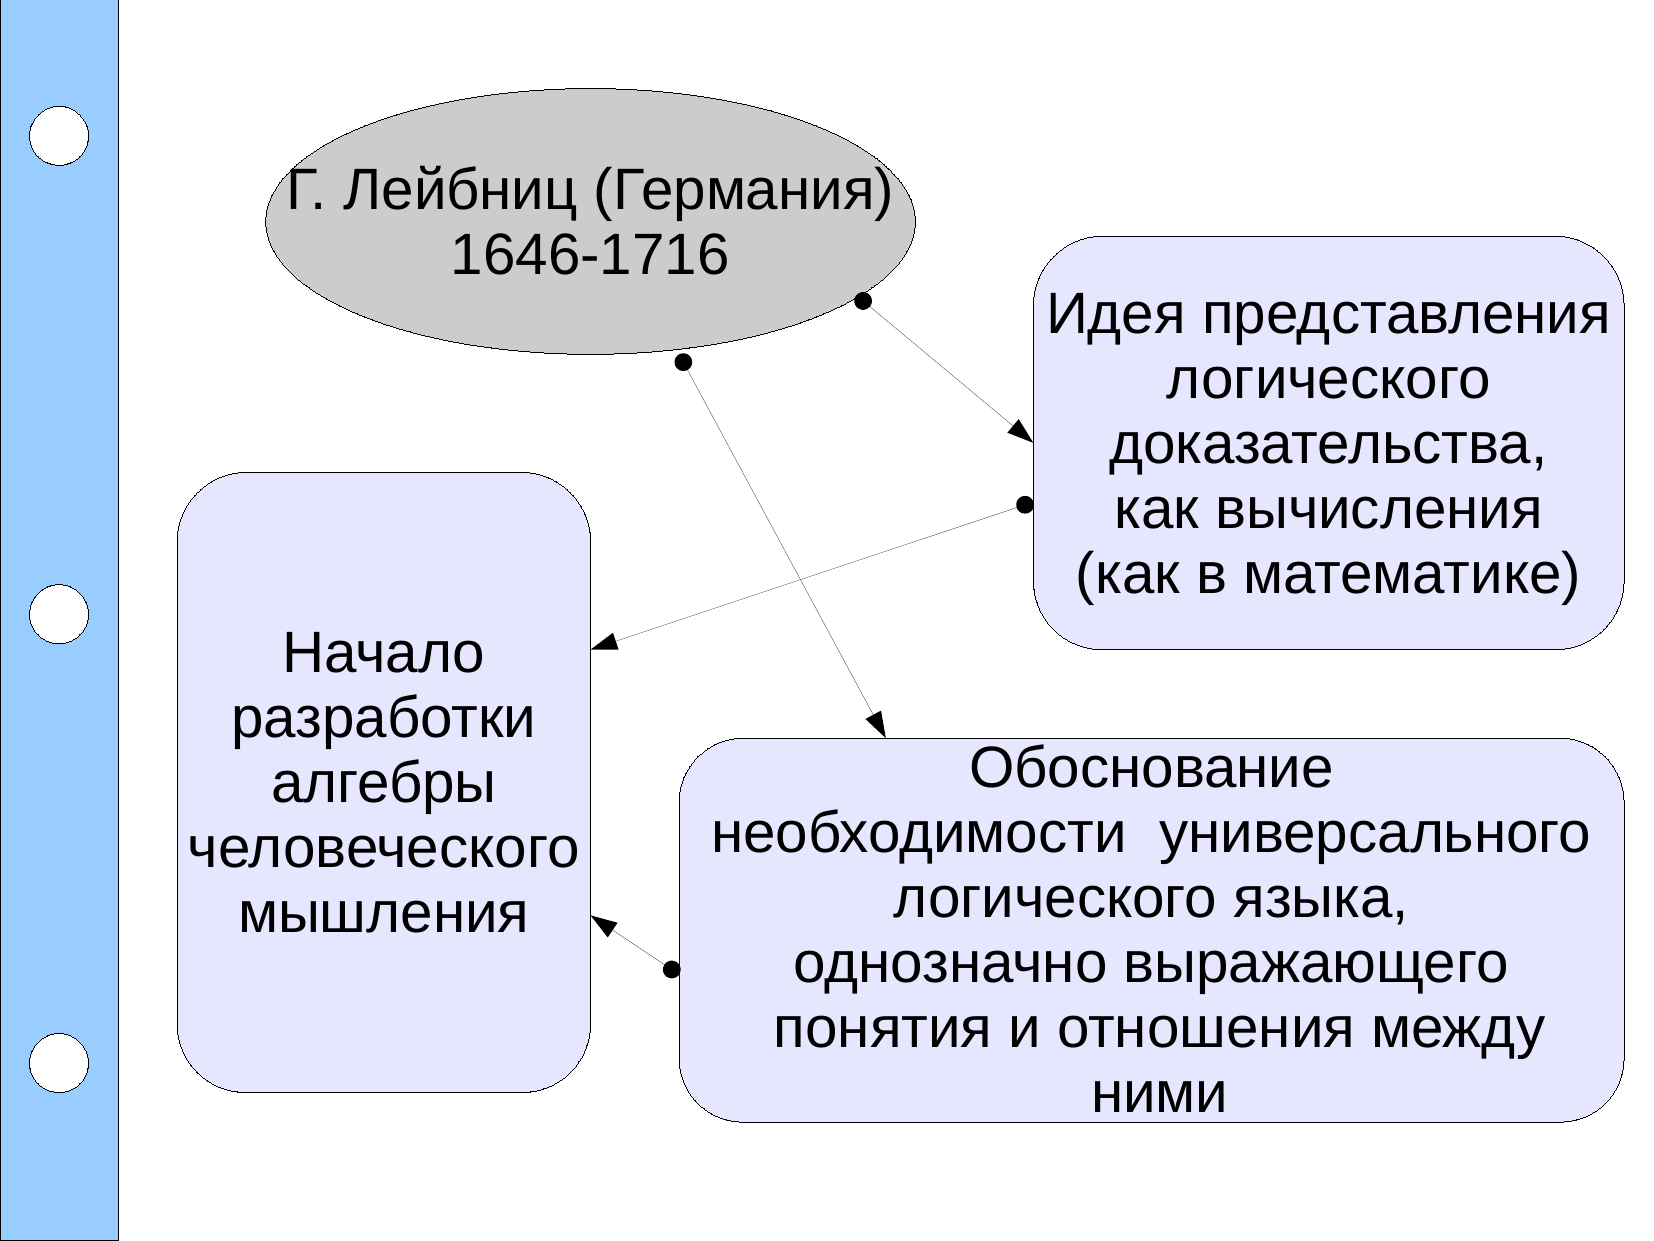

Г. Лейбниц (Германия)
1646-1716
Идея представления
логического
 доказательства,
как вычисления
(как в математике)
Начало
разработки
алгебры
человеческого
мышления
Обоснование
необходимости универсального
логического языка,
однозначно выражающего
 понятия и отношения между
 ними